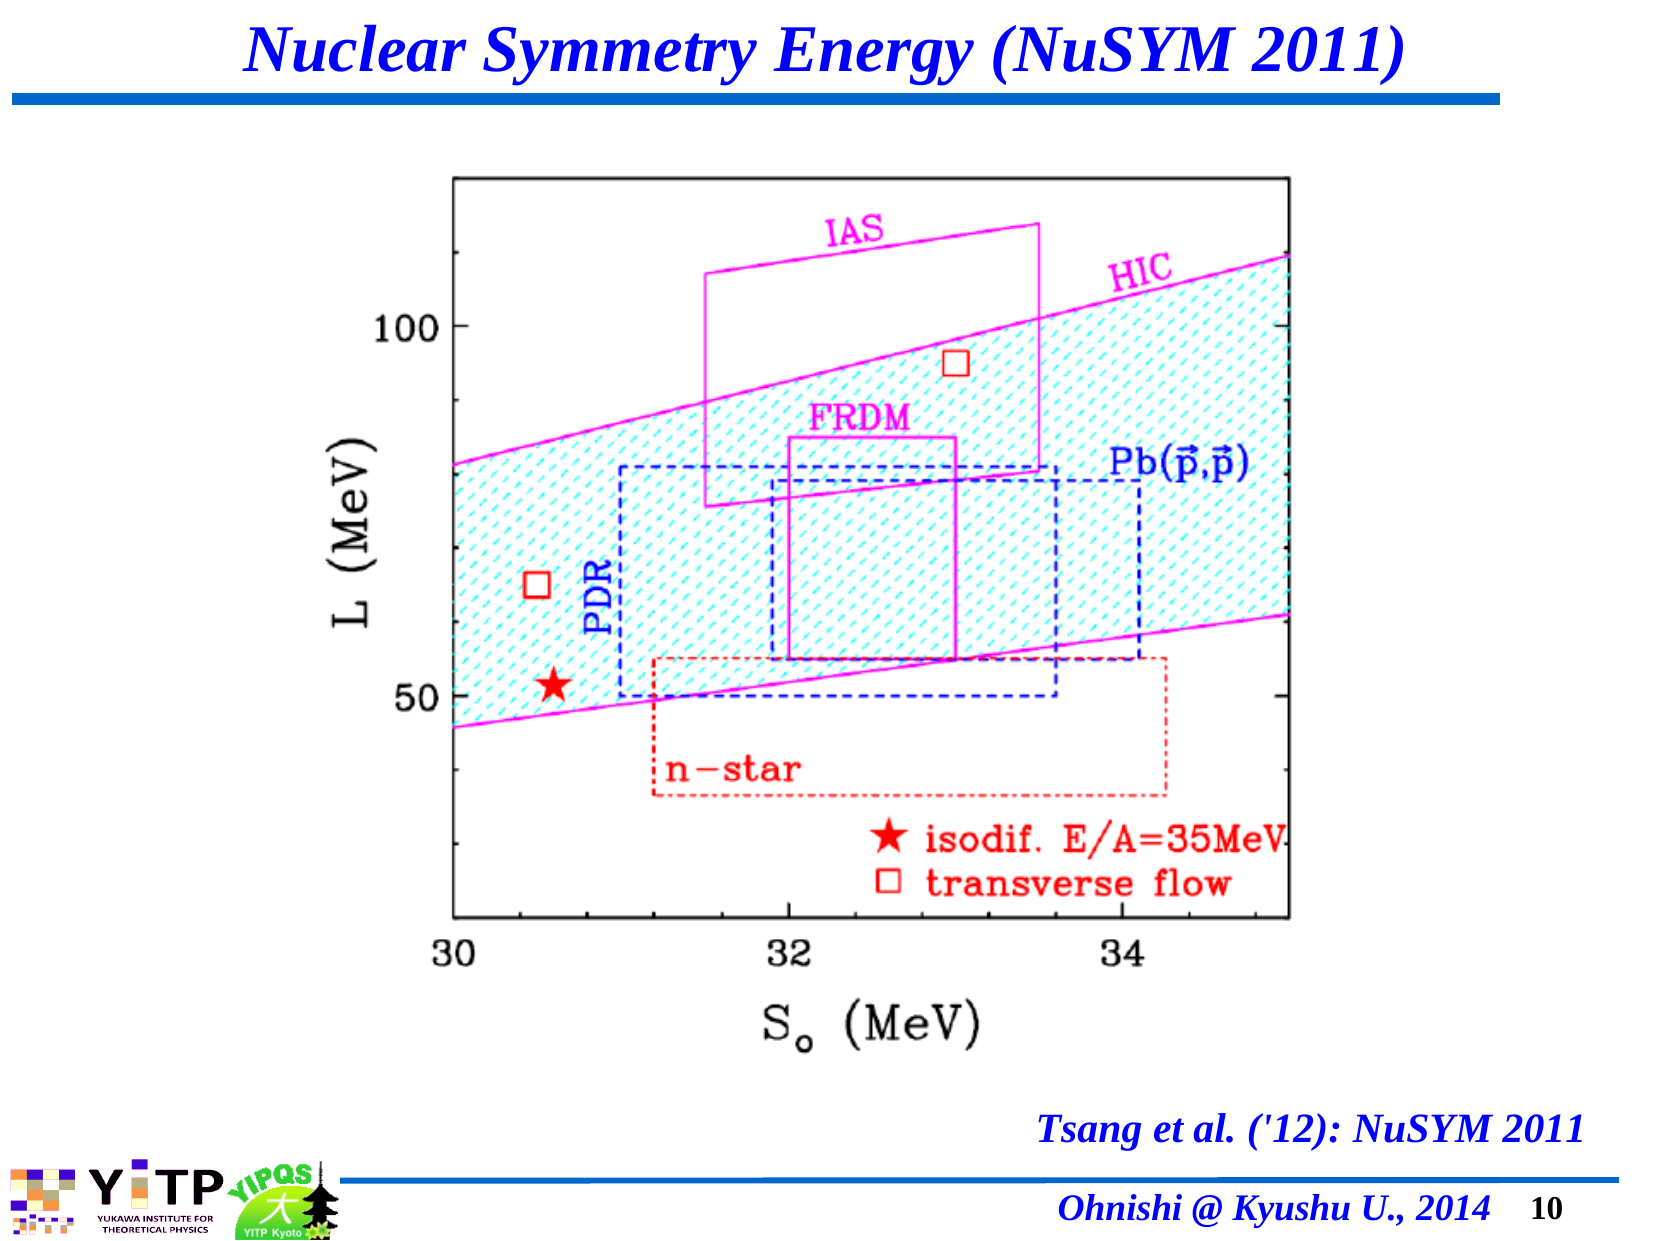

# Nuclear Symmetry Energy (NuSYM 2011)
Tsang et al. ('12): NuSYM 2011